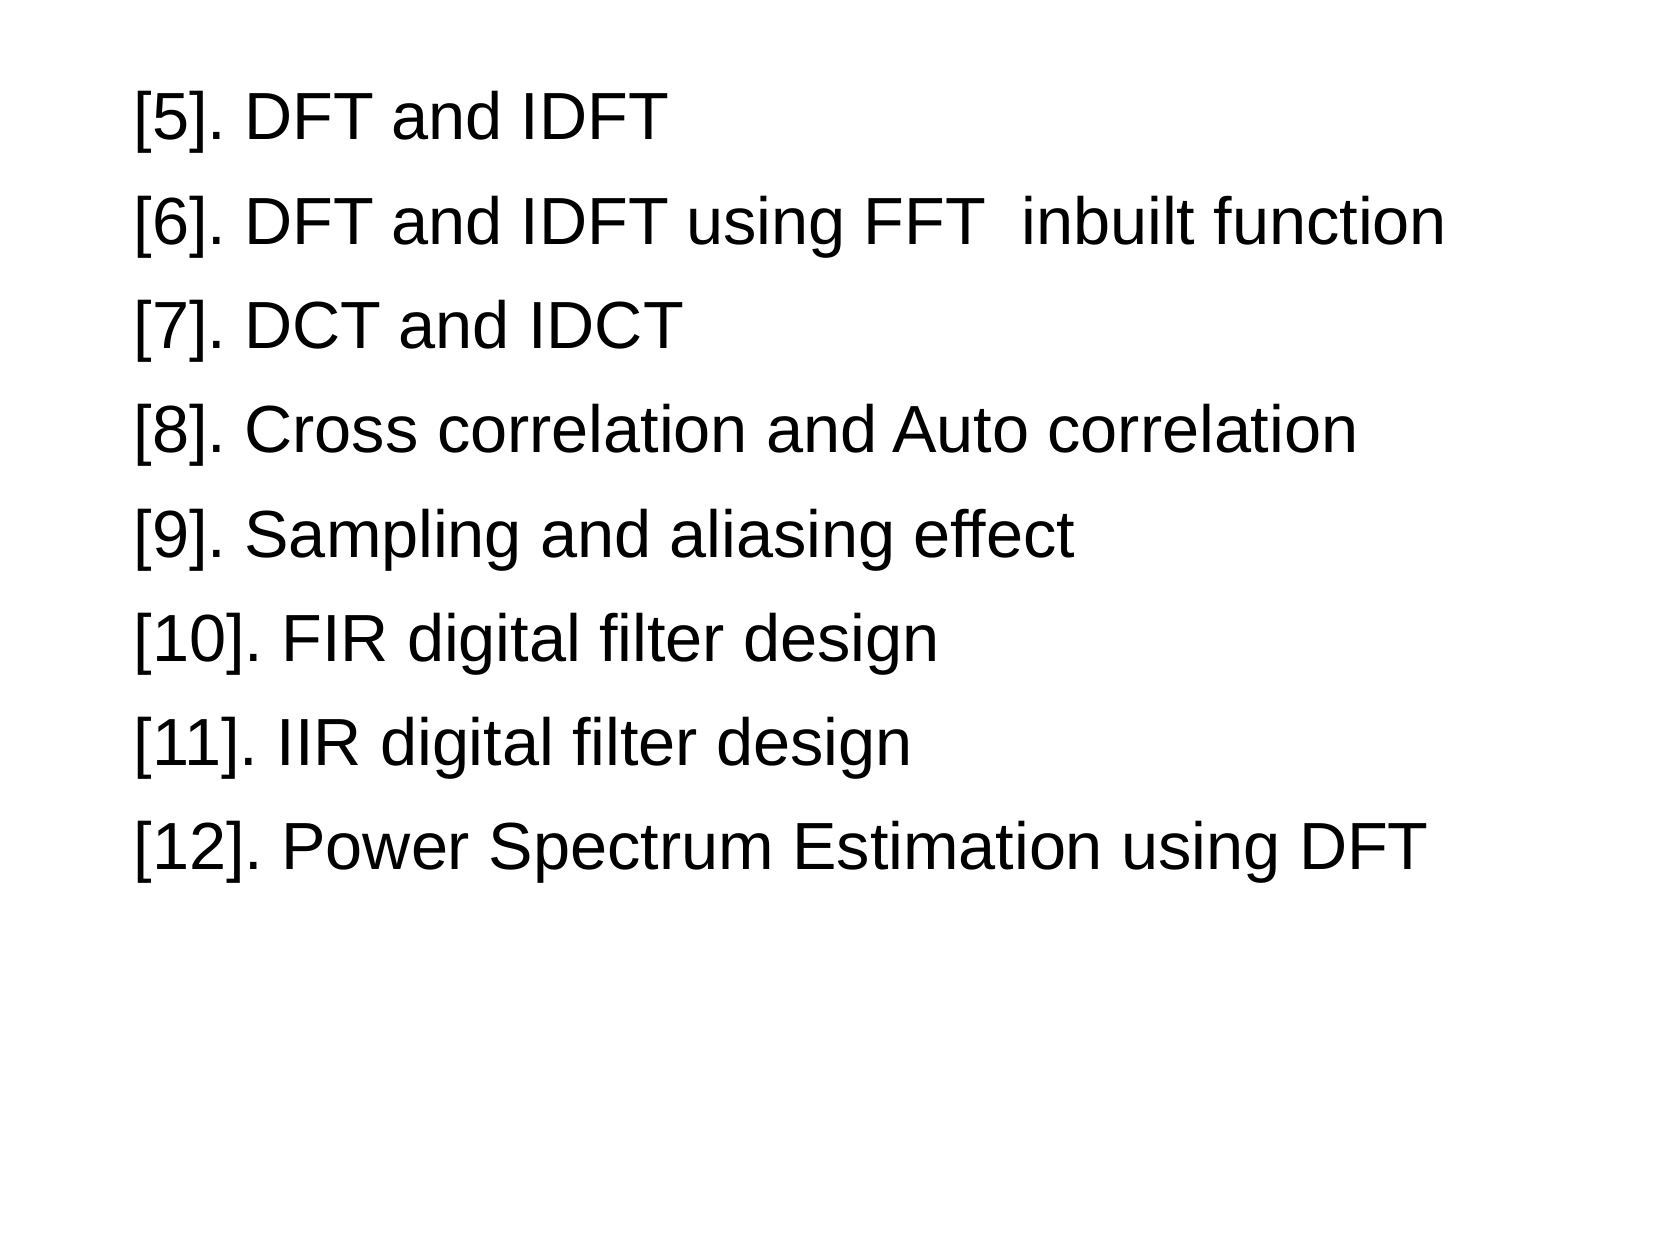

# [5]. DFT and IDFT
[6]. DFT and IDFT using FFT inbuilt function
[7]. DCT and IDCT
[8]. Cross correlation and Auto correlation
[9]. Sampling and aliasing effect
[10]. FIR digital filter design
[11]. IIR digital filter design
[12]. Power Spectrum Estimation using DFT